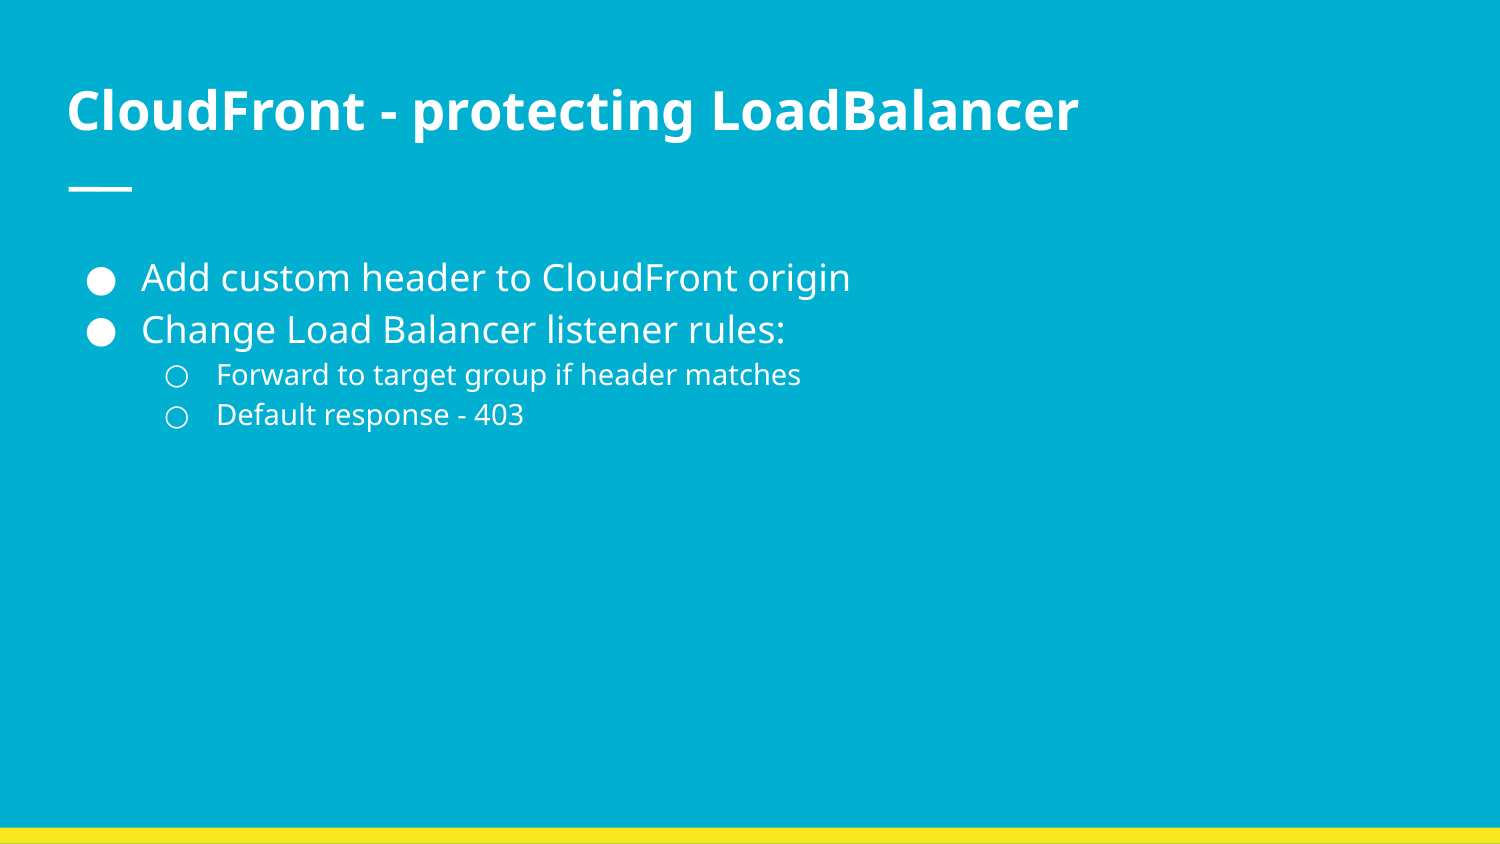

# CloudFront - protecting LoadBalancer
Add custom header to CloudFront origin
Change Load Balancer listener rules:
Forward to target group if header matches
Default response - 403